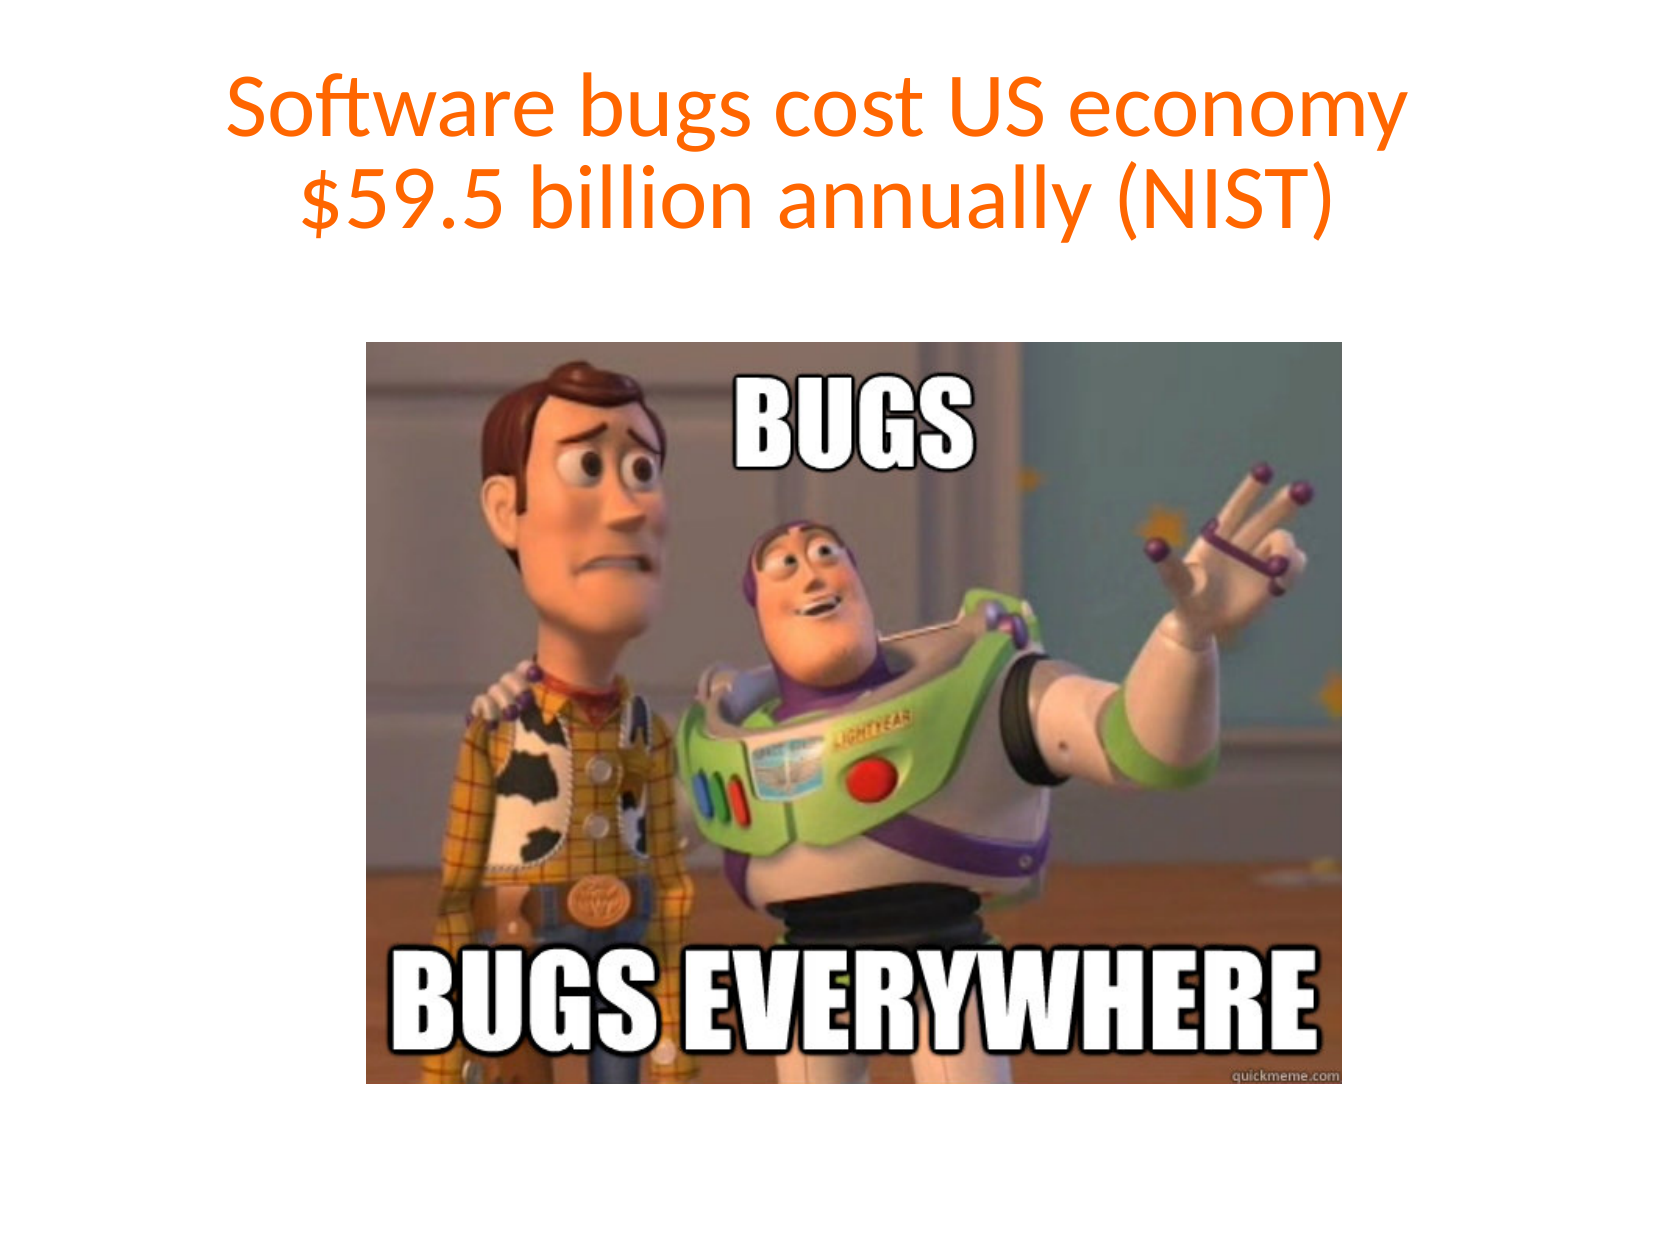

# Software bugs cost US economy $59.5 billion annually (NIST)